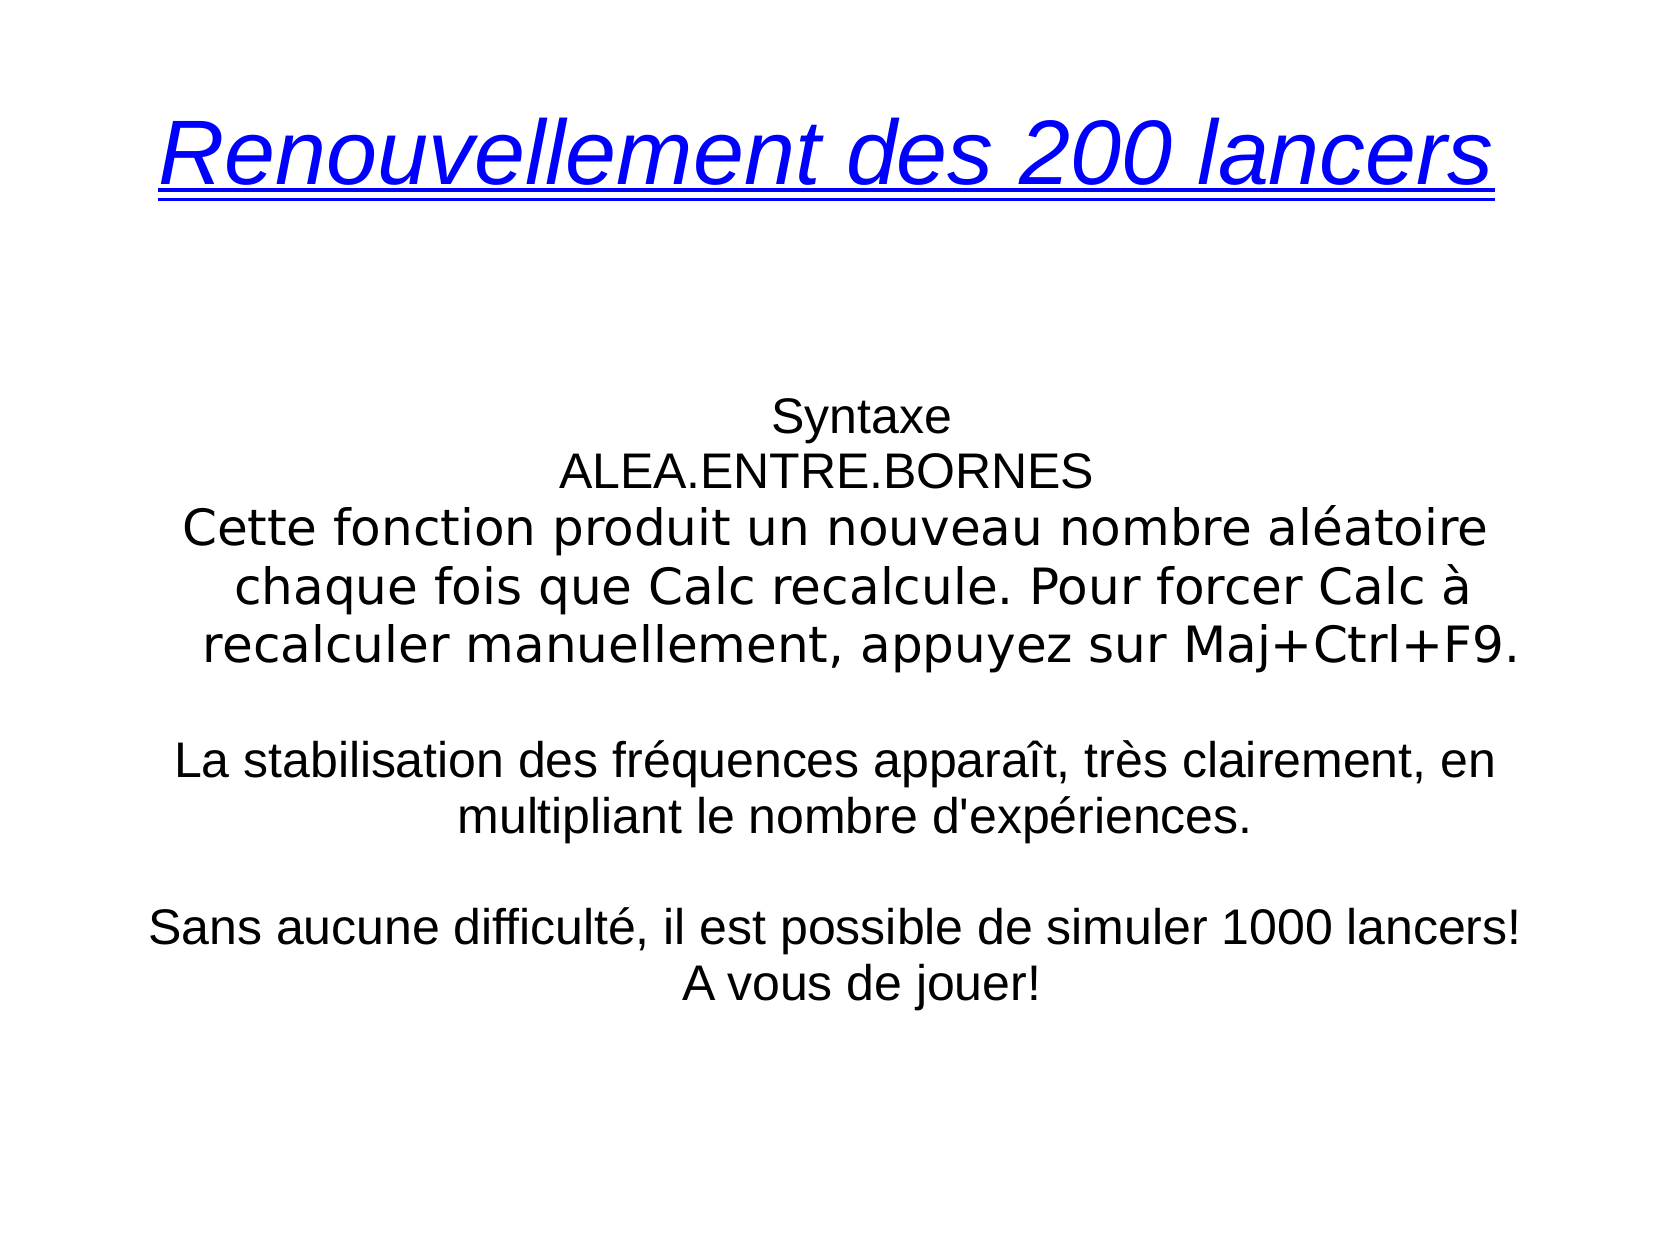

# Renouvellement des 200 lancers
Syntaxe
ALEA.ENTRE.BORNES
Cette fonction produit un nouveau nombre aléatoire chaque fois que Calc recalcule. Pour forcer Calc à  recalculer manuellement, appuyez sur Maj+Ctrl+F9.
La stabilisation des fréquences apparaît, très clairement, en multipliant le nombre d'expériences.
Sans aucune difficulté, il est possible de simuler 1000 lancers!
A vous de jouer!